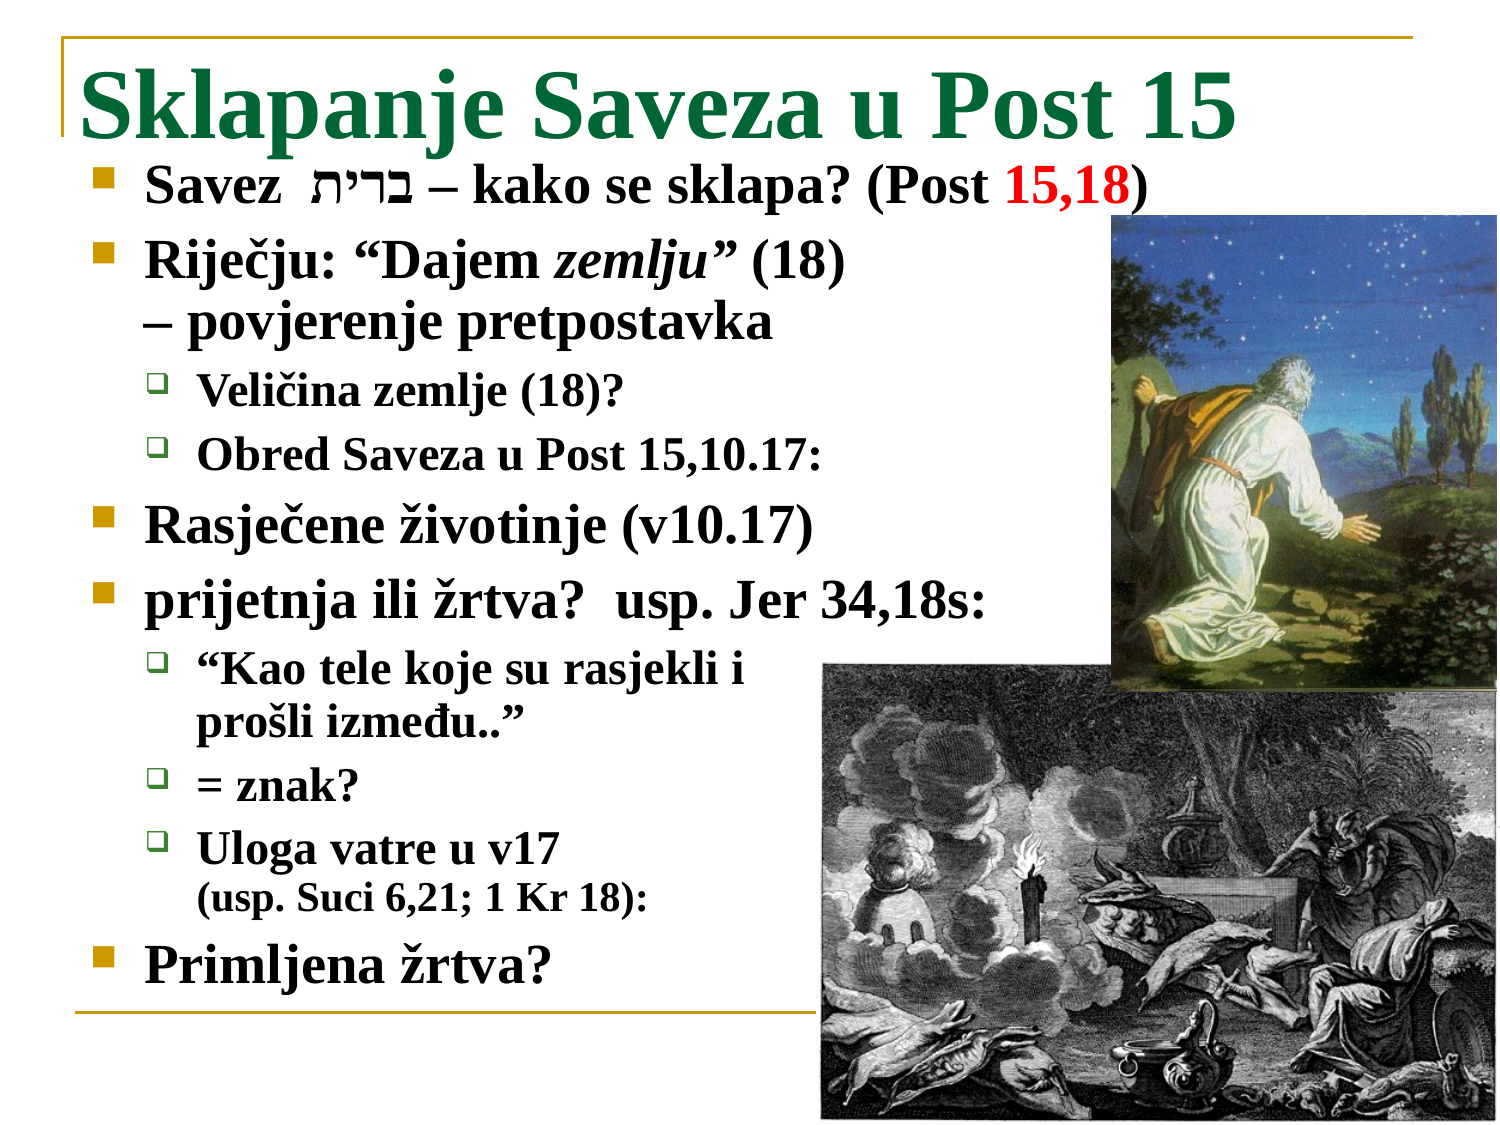

# Sklapanje Saveza u Post 15
Savez ברית – kako se sklapa? (Post 15,18)
Riječju: “Dajem zemlju” (18)
– povjerenje pretpostavka
Veličina zemlje (18)?
Obred Saveza u Post 15,10.17:
Rasječene životinje (v10.17)
prijetnja ili žrtva? usp. Jer 34,18s:
“Kao tele koje su rasjekli i
prošli između..”
= znak?
Uloga vatre u v17
(usp. Suci 6,21; 1 Kr 18):
Primljena žrtva?